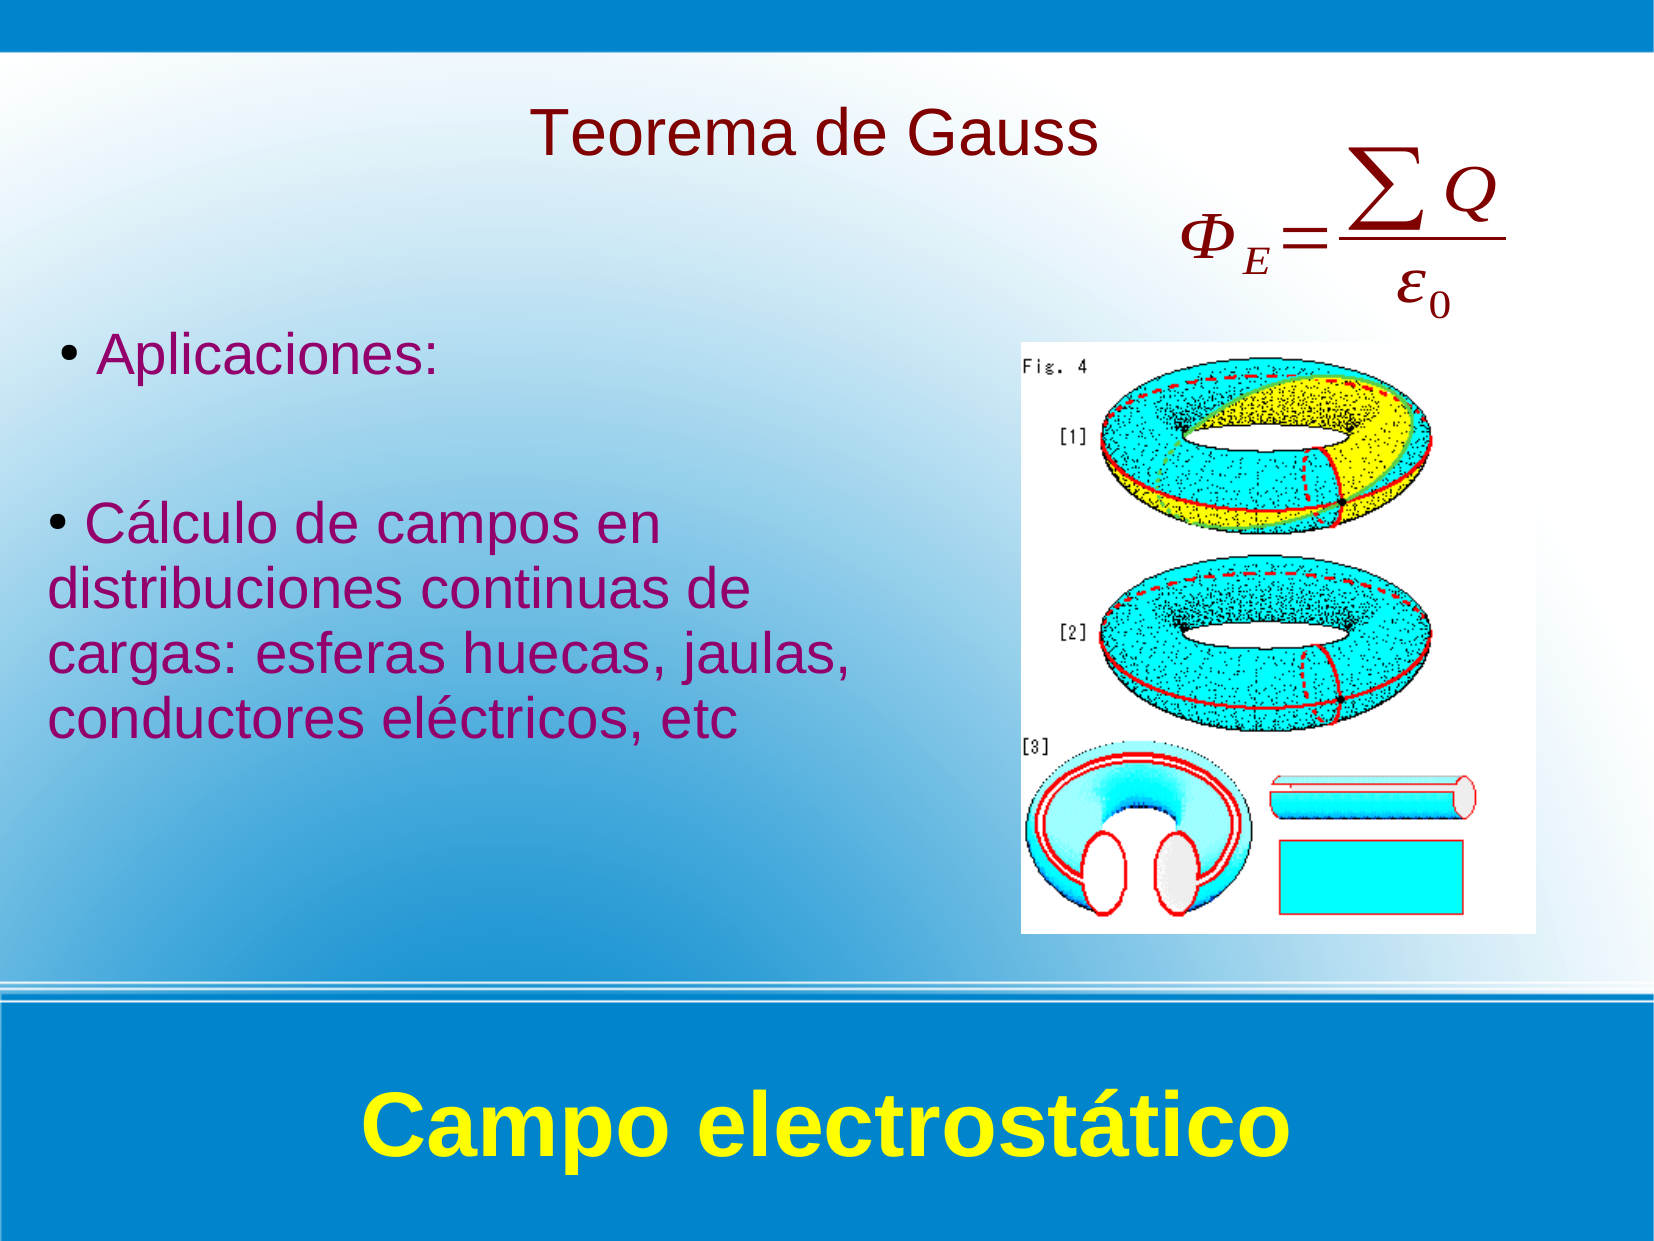

Teorema de Gauss
 Aplicaciones:
 Cálculo de campos en distribuciones continuas de cargas: esferas huecas, jaulas, conductores eléctricos, etc
# Campo electrostático